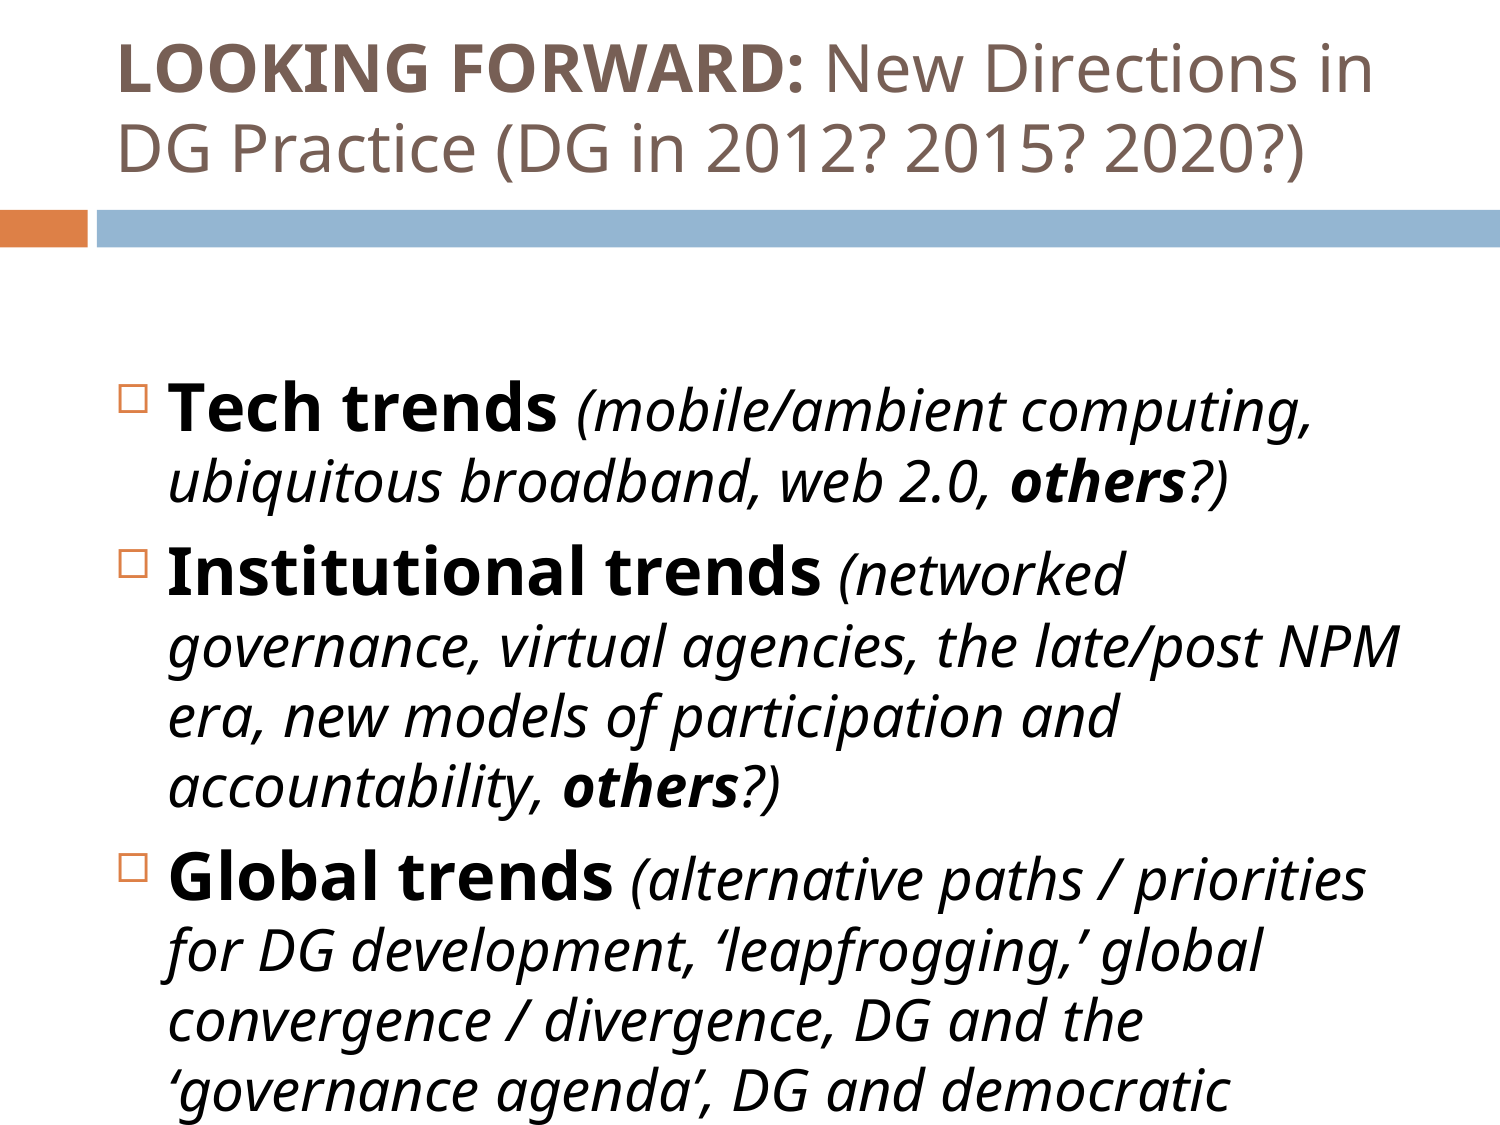

# LOOKING FORWARD: New Directions in DG Practice (DG in 2012? 2015? 2020?)
Tech trends (mobile/ambient computing, ubiquitous broadband, web 2.0, others?)
Institutional trends (networked governance, virtual agencies, the late/post NPM era, new models of participation and accountability, others?)
Global trends (alternative paths / priorities for DG development, ‘leapfrogging,’ global convergence / divergence, DG and the ‘governance agenda’, DG and democratic transitions, others?)